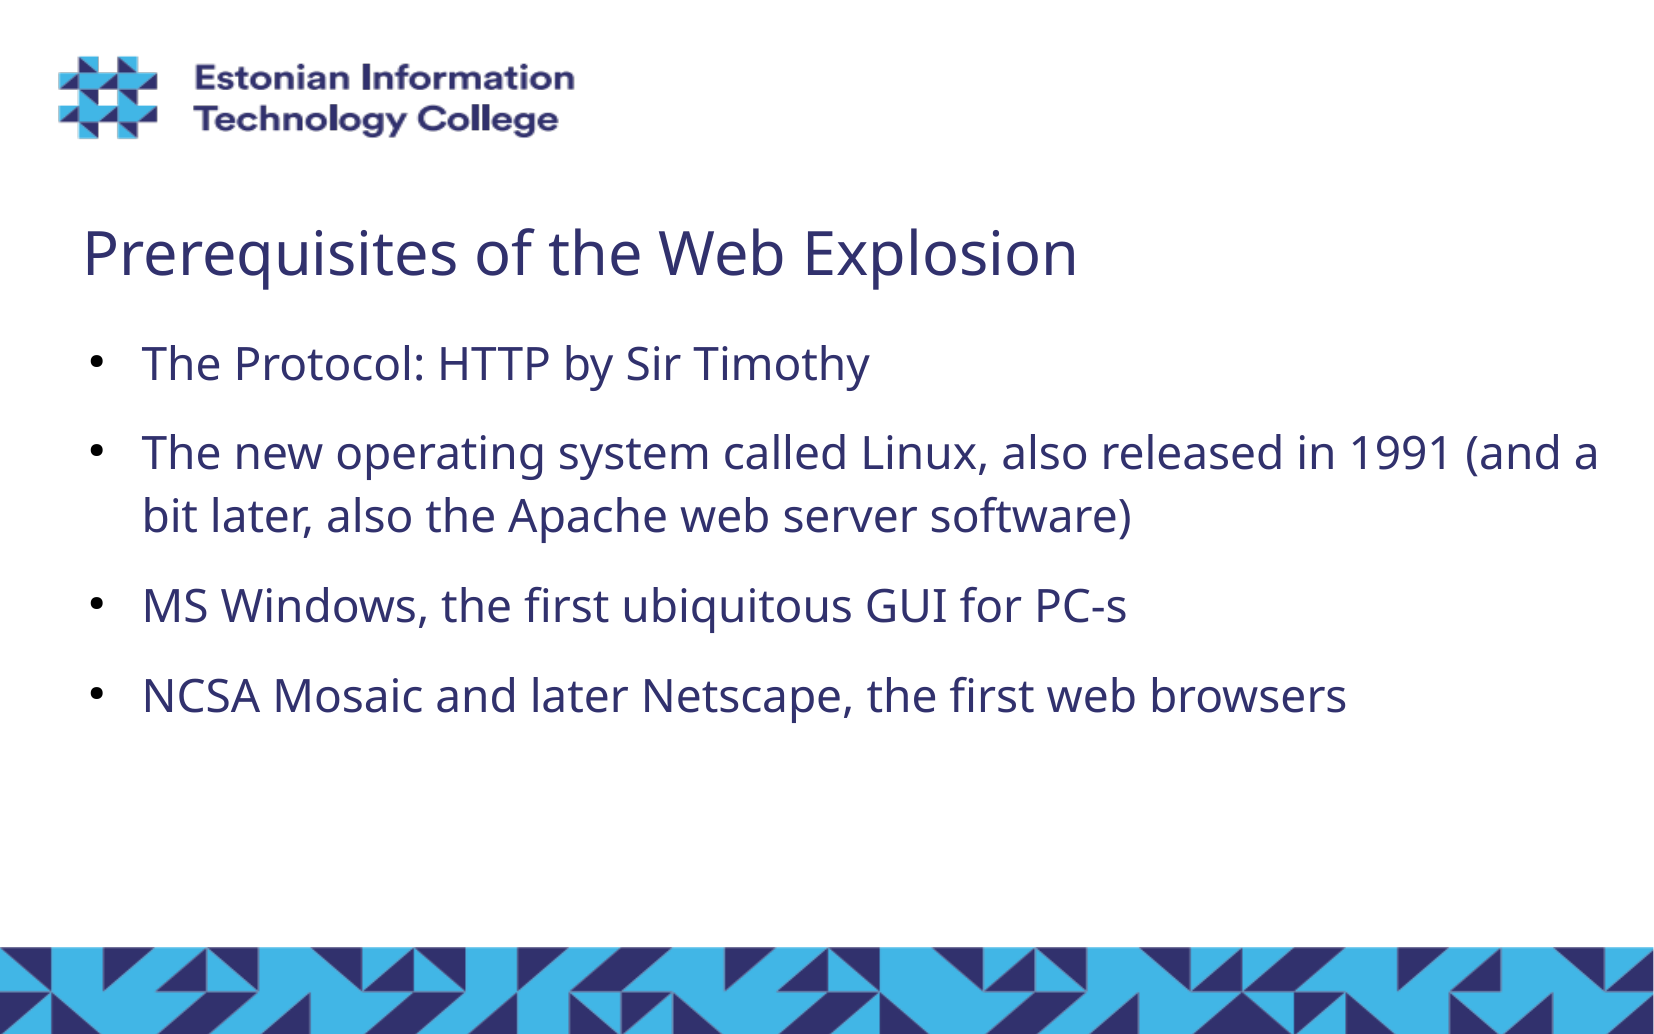

# Prerequisites of the Web Explosion
The Protocol: HTTP by Sir Timothy
The new operating system called Linux, also released in 1991 (and a bit later, also the Apache web server software)
MS Windows, the first ubiquitous GUI for PC-s
NCSA Mosaic and later Netscape, the first web browsers